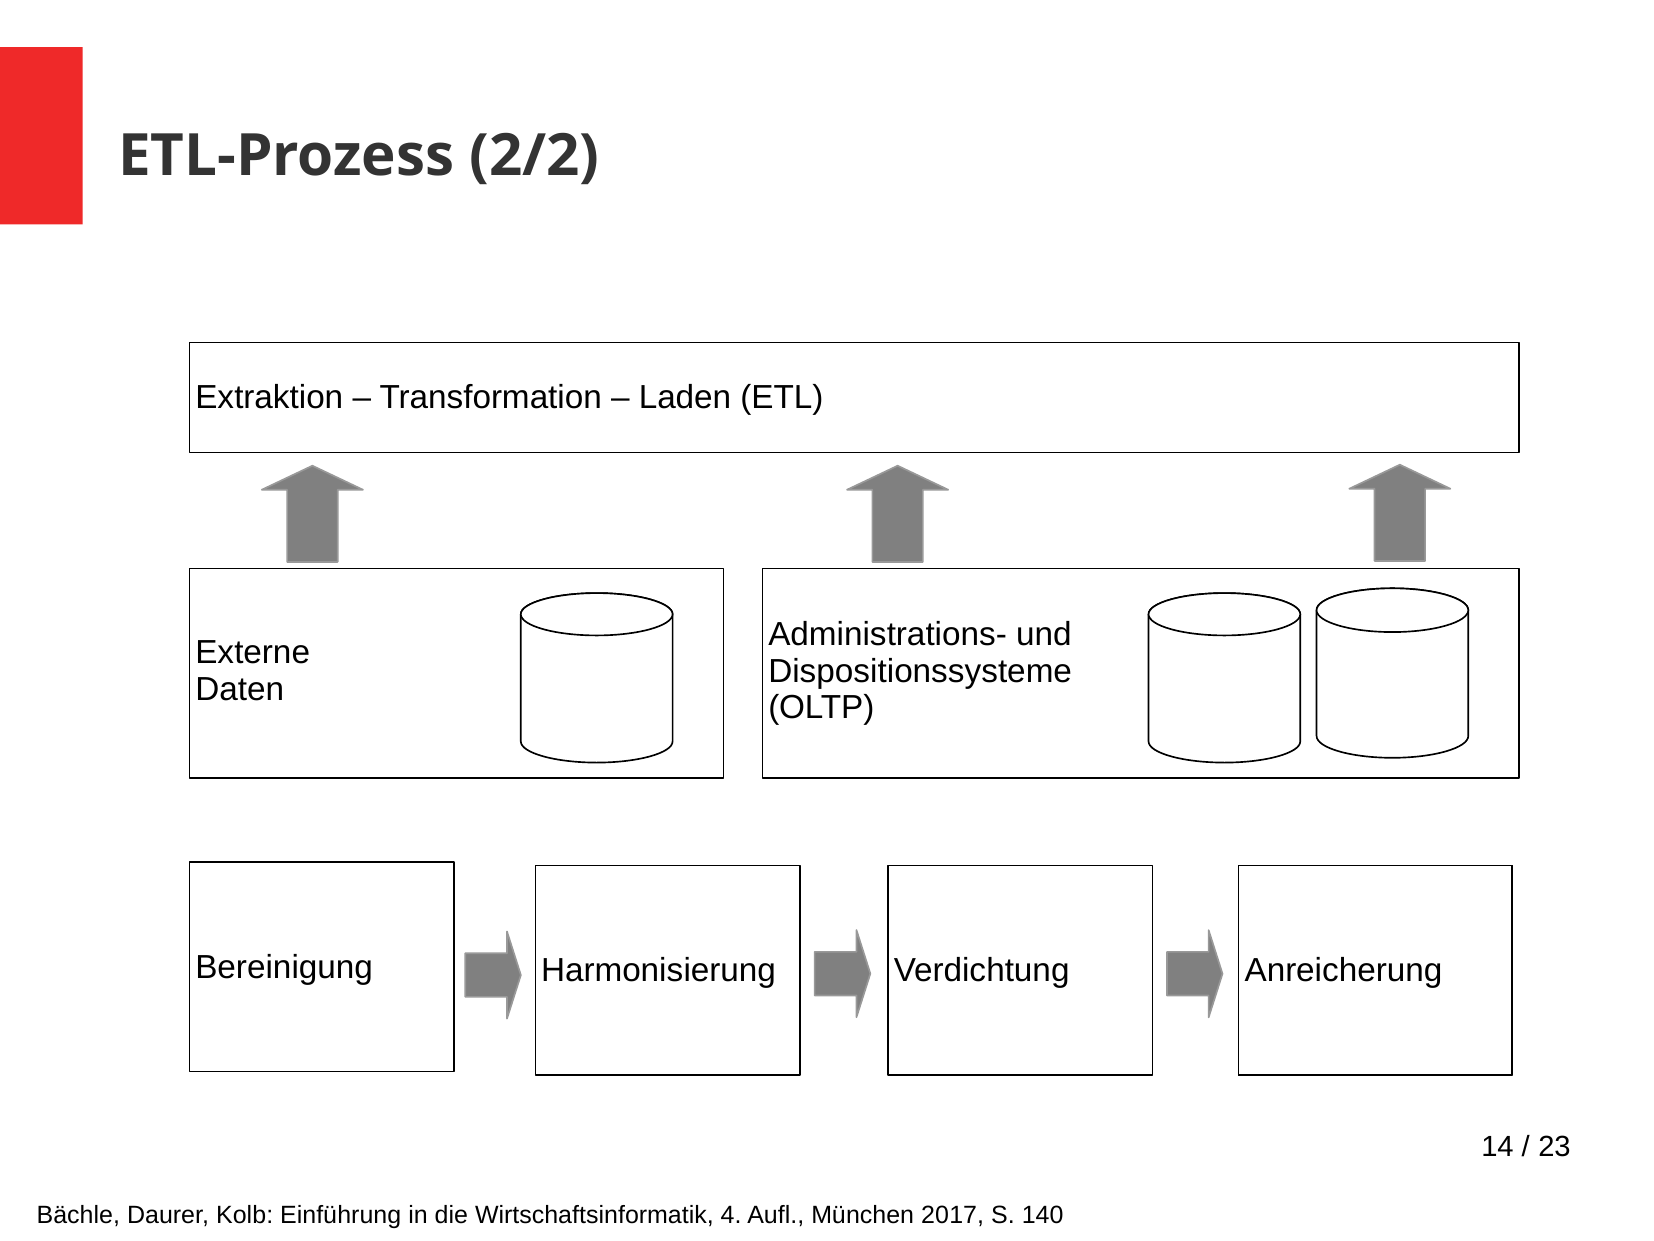

# ETL-Prozess (2/2)
Extraktion – Transformation – Laden (ETL)
Externe Daten
Administrations- und Dispositionssysteme
(OLTP)
Bereinigung
Harmonisierung
Verdichtung
Anreicherung
14
Bächle, Daurer, Kolb: Einführung in die Wirtschaftsinformatik, 4. Aufl., München 2017, S. 140